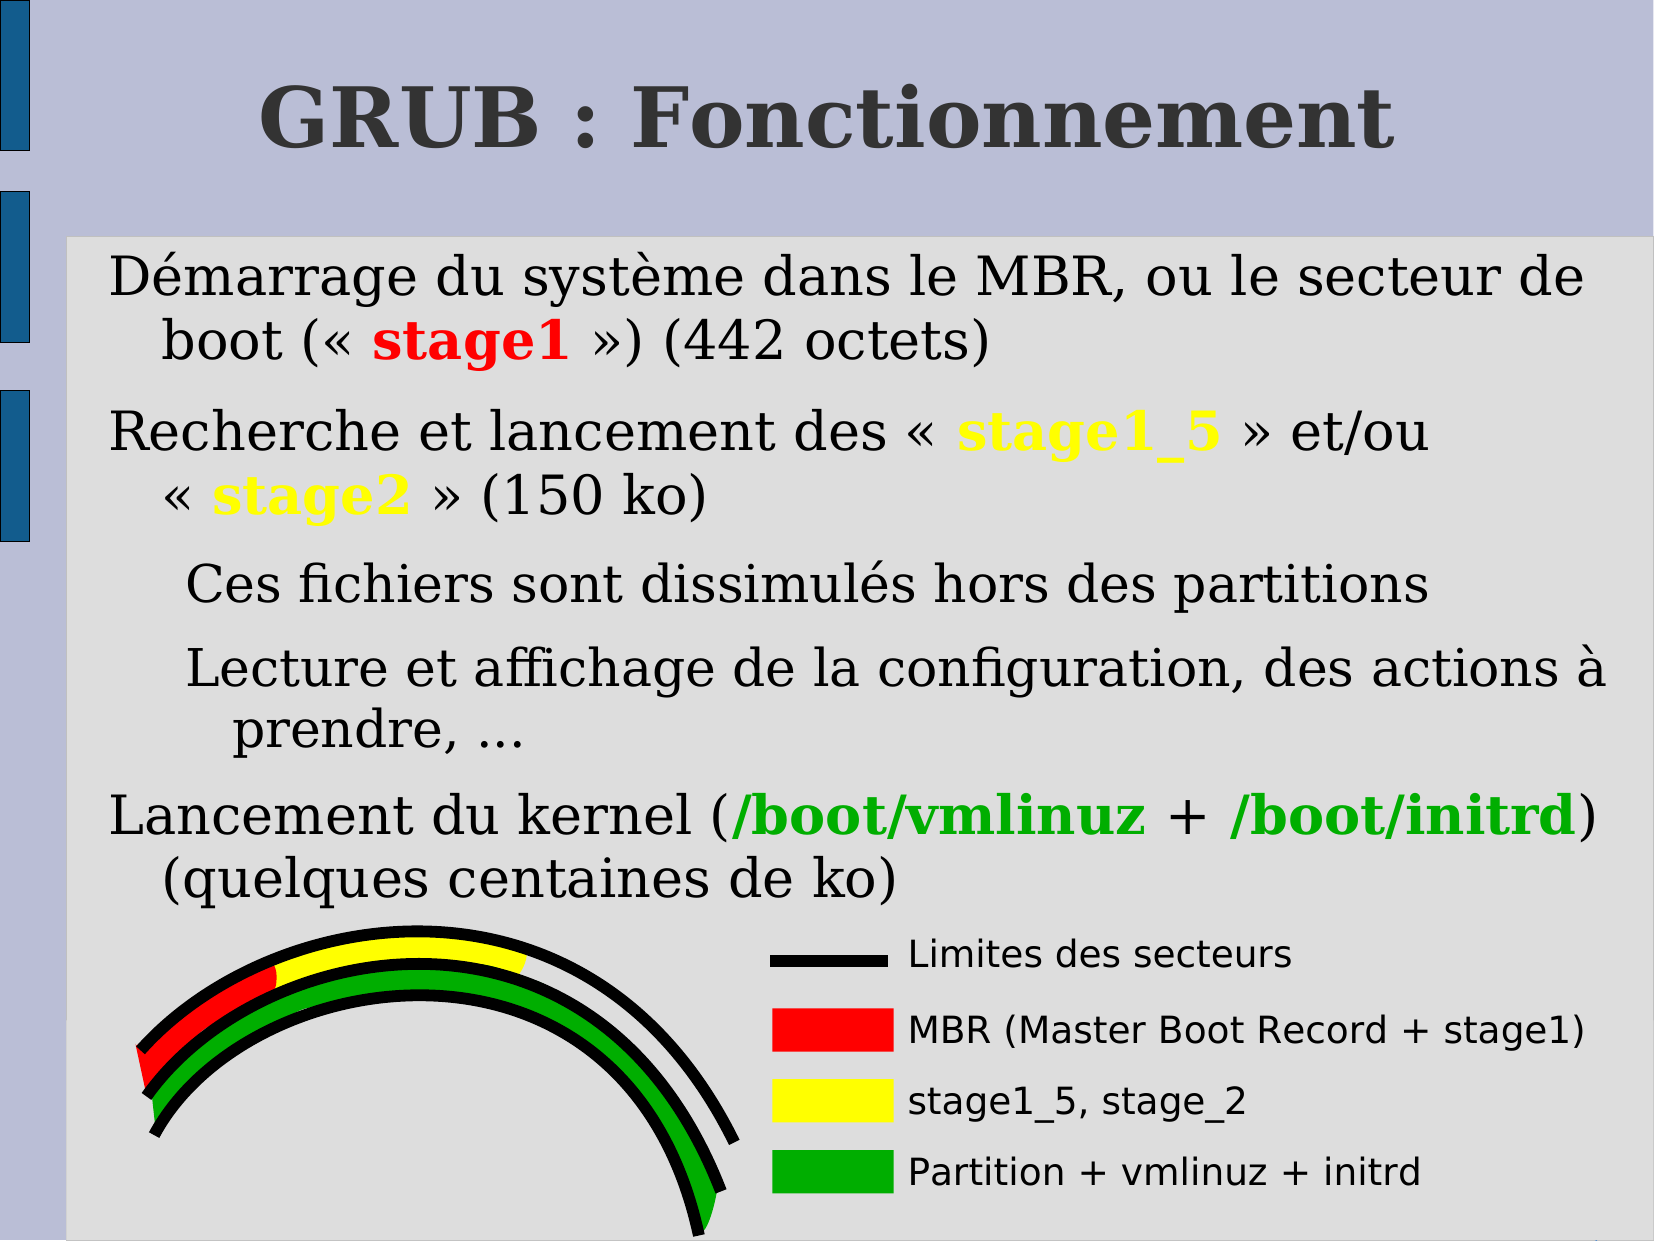

# GRUB : Fonctionnement
Démarrage du système dans le MBR, ou le secteur de boot (« stage1 ») (442 octets)
Recherche et lancement des « stage1_5 » et/ou « stage2 » (150 ko)
Ces fichiers sont dissimulés hors des partitions
Lecture et affichage de la configuration, des actions à prendre, ...
Lancement du kernel (/boot/vmlinuz + /boot/initrd) (quelques centaines de ko)
Limites des secteurs
MBR (Master Boot Record + stage1)
stage1_5, stage_2
Partition + vmlinuz + initrd